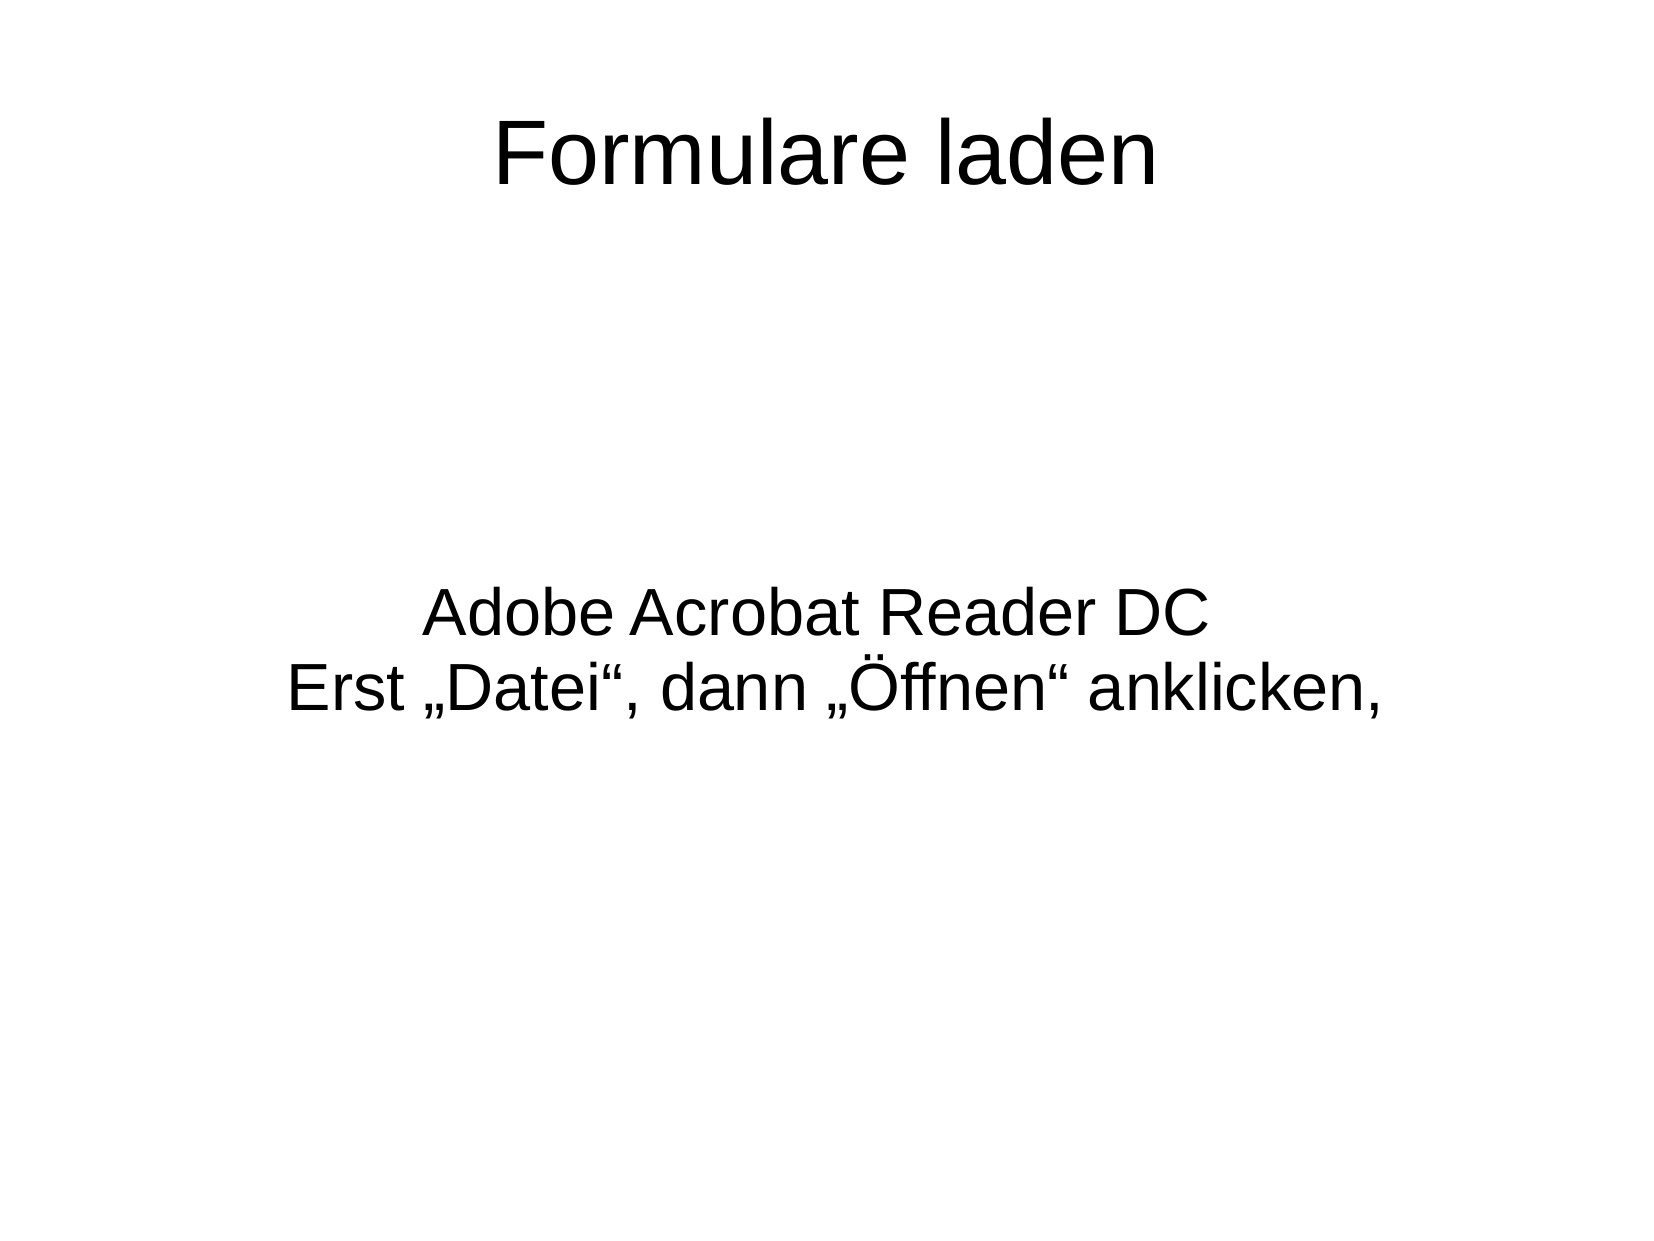

# Formulare laden
Adobe Acrobat Reader DC
 Erst „Datei“, dann „Öffnen“ anklicken,